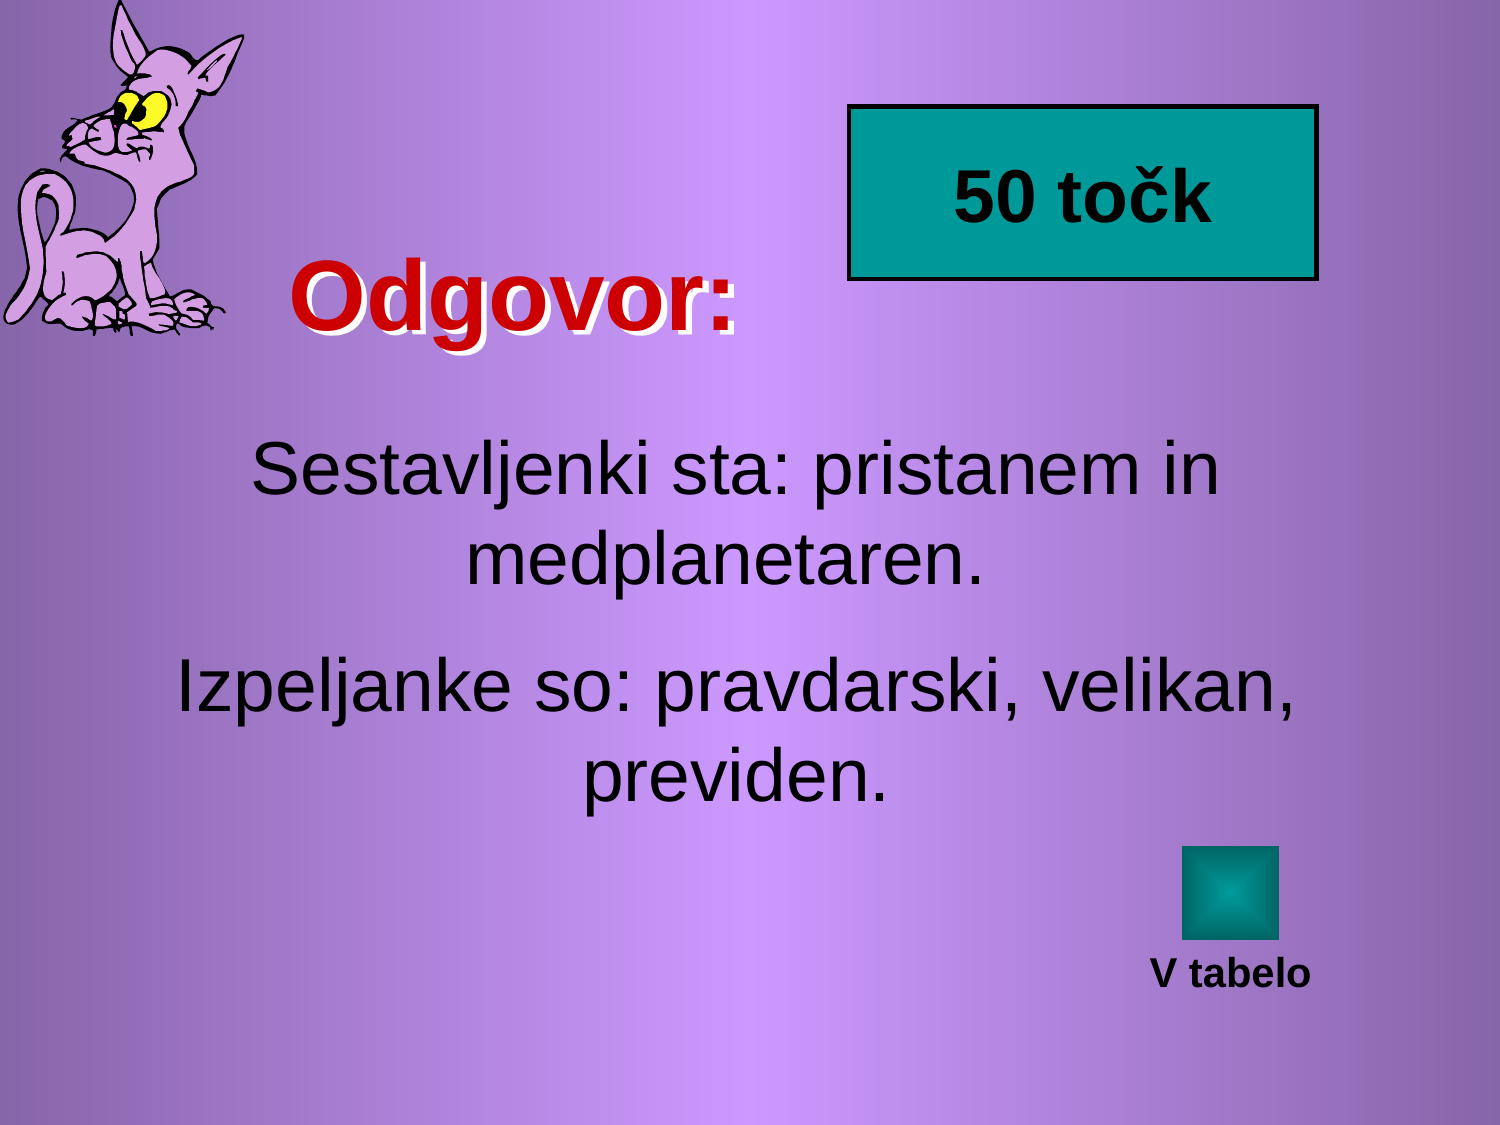

50 točk
# Odgovor:
Sestavljenki sta: pristanem in medplanetaren.
Izpeljanke so: pravdarski, velikan, previden.
V tabelo